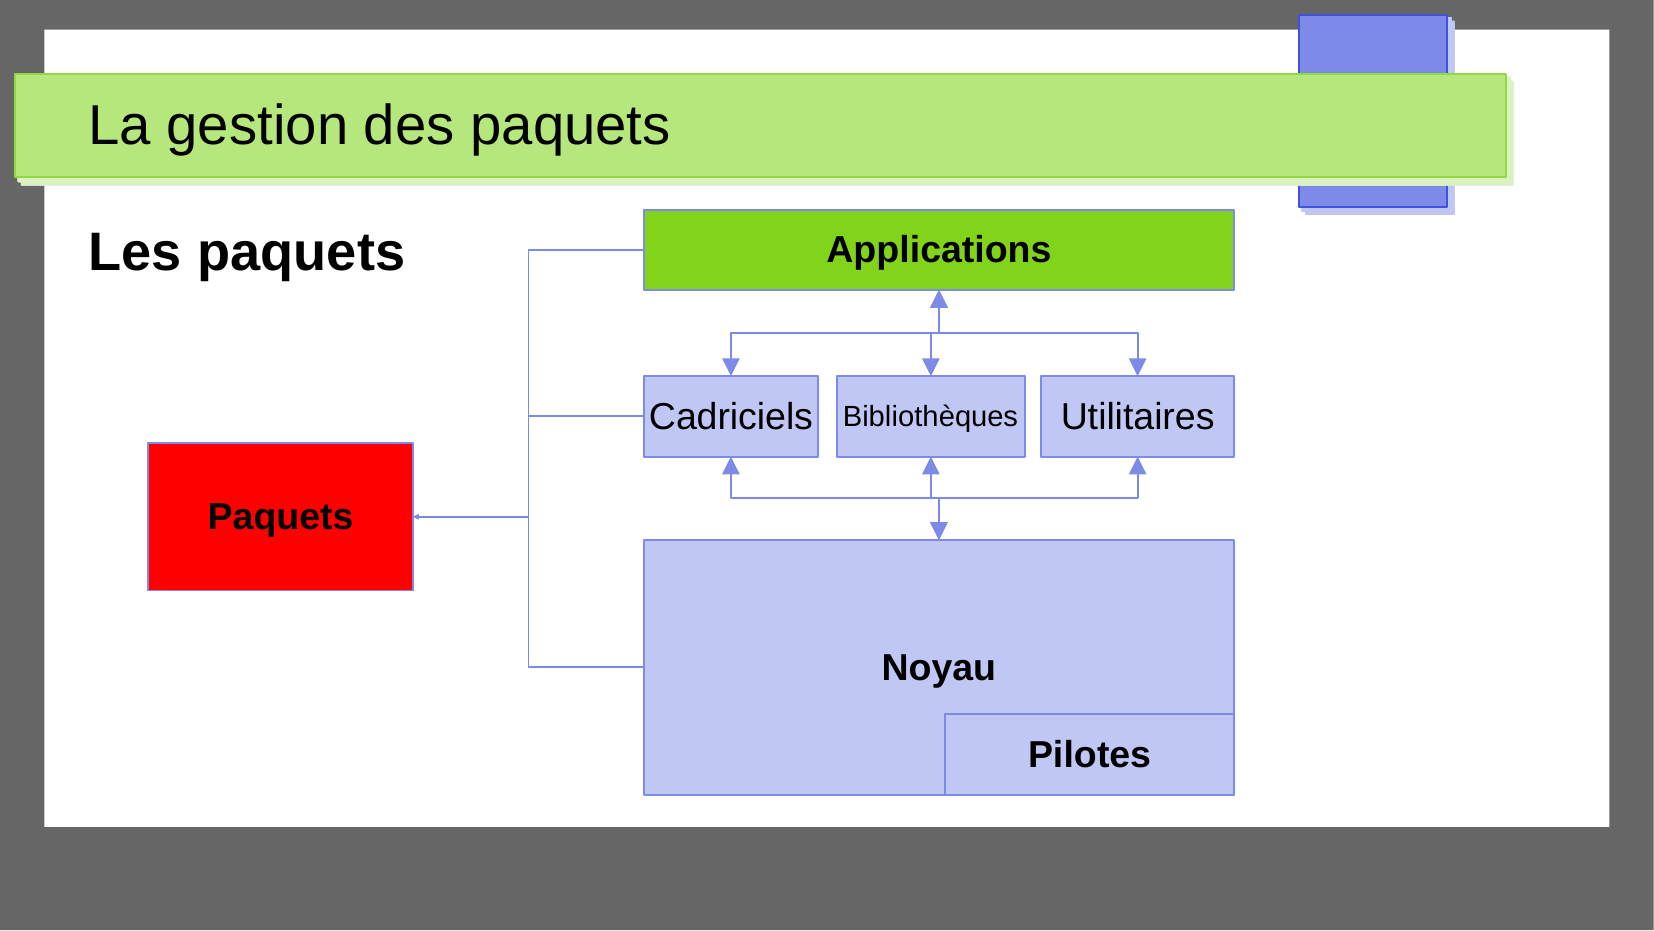

# La gestion des paquets
Applications
Les paquets
Cadriciels
Bibliothèques
Utilitaires
Paquets
Noyau
Pilotes